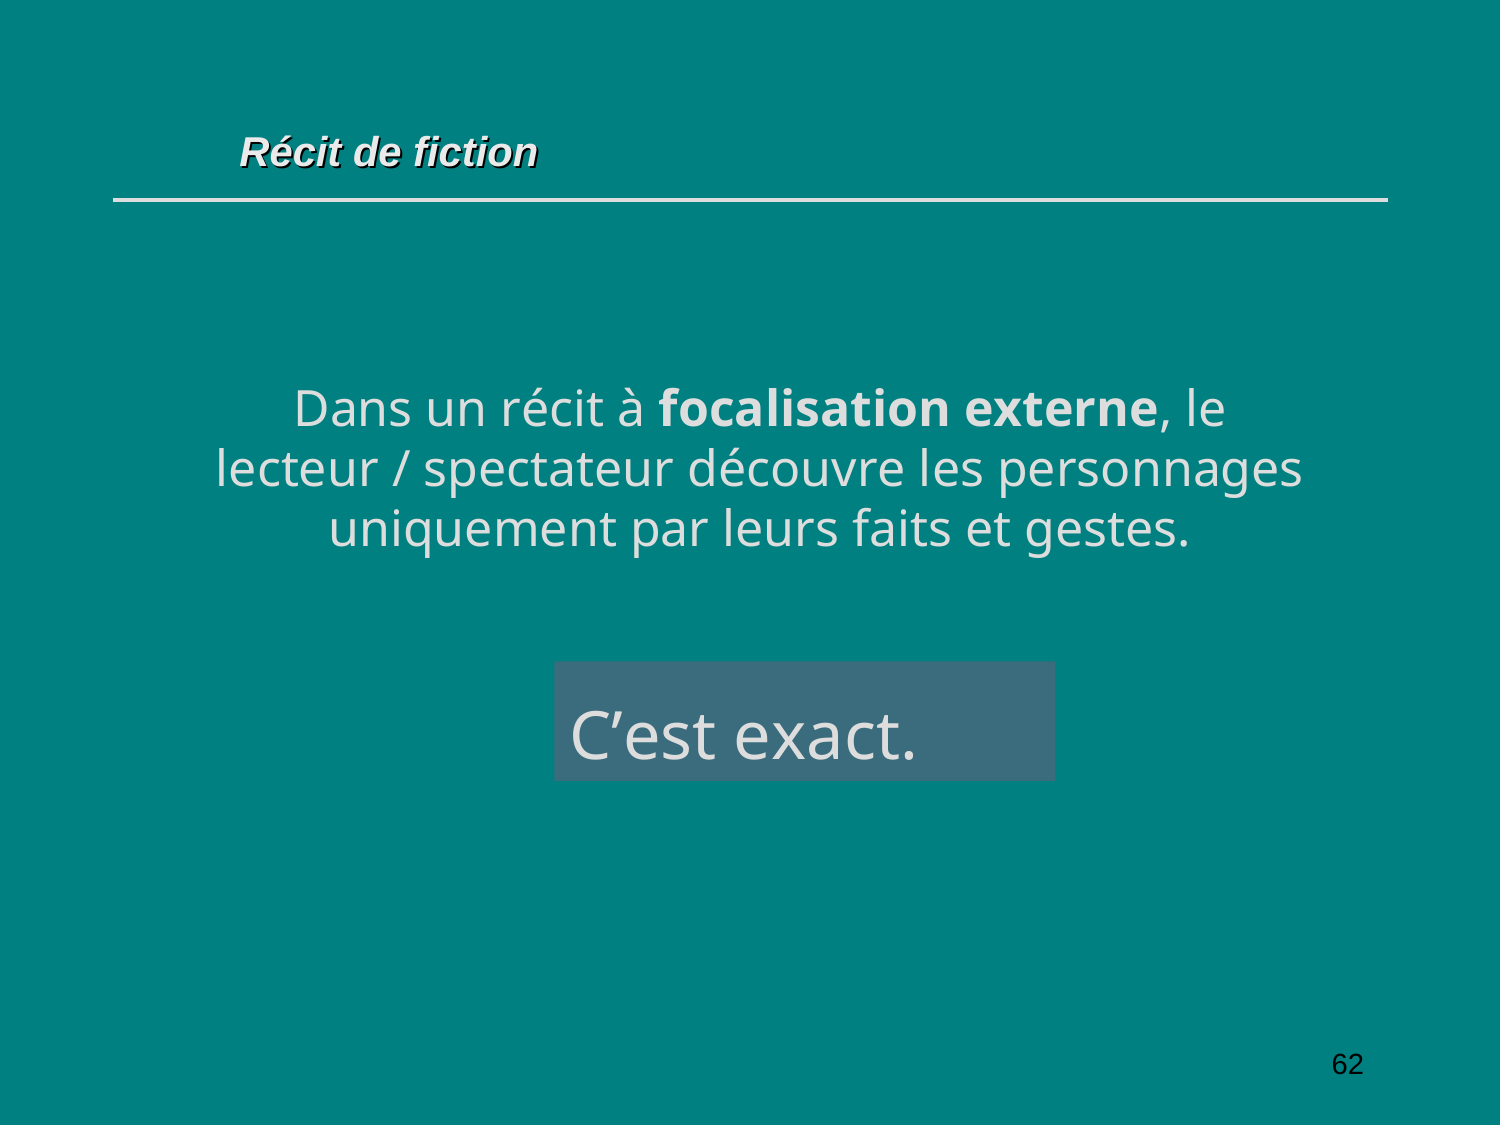

Récit de fiction
Dans un récit à focalisation externe, le lecteur / spectateur découvre les personnages uniquement par leurs faits et gestes.
Oui / Non ?
C’est exact.
62